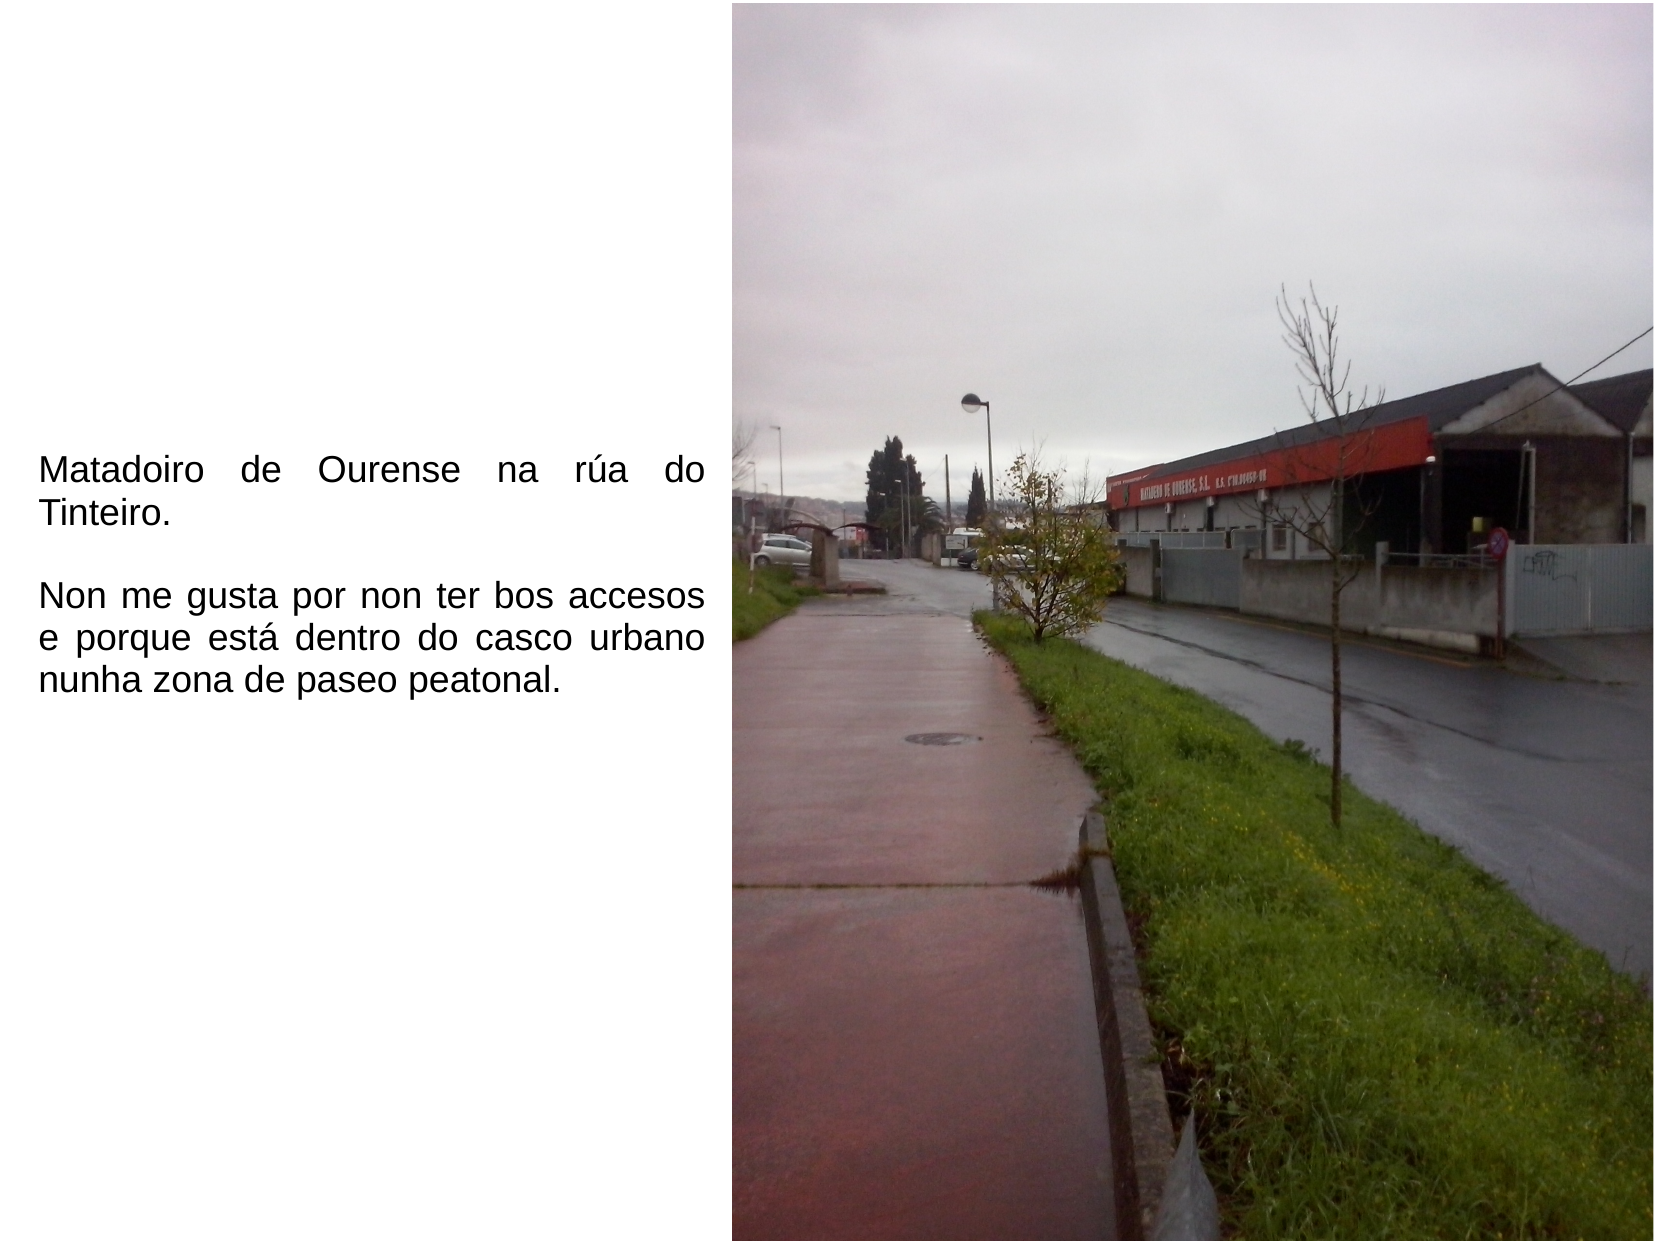

Matadoiro de Ourense na rúa do Tinteiro.
Non me gusta por non ter bos accesos e porque está dentro do casco urbano nunha zona de paseo peatonal.